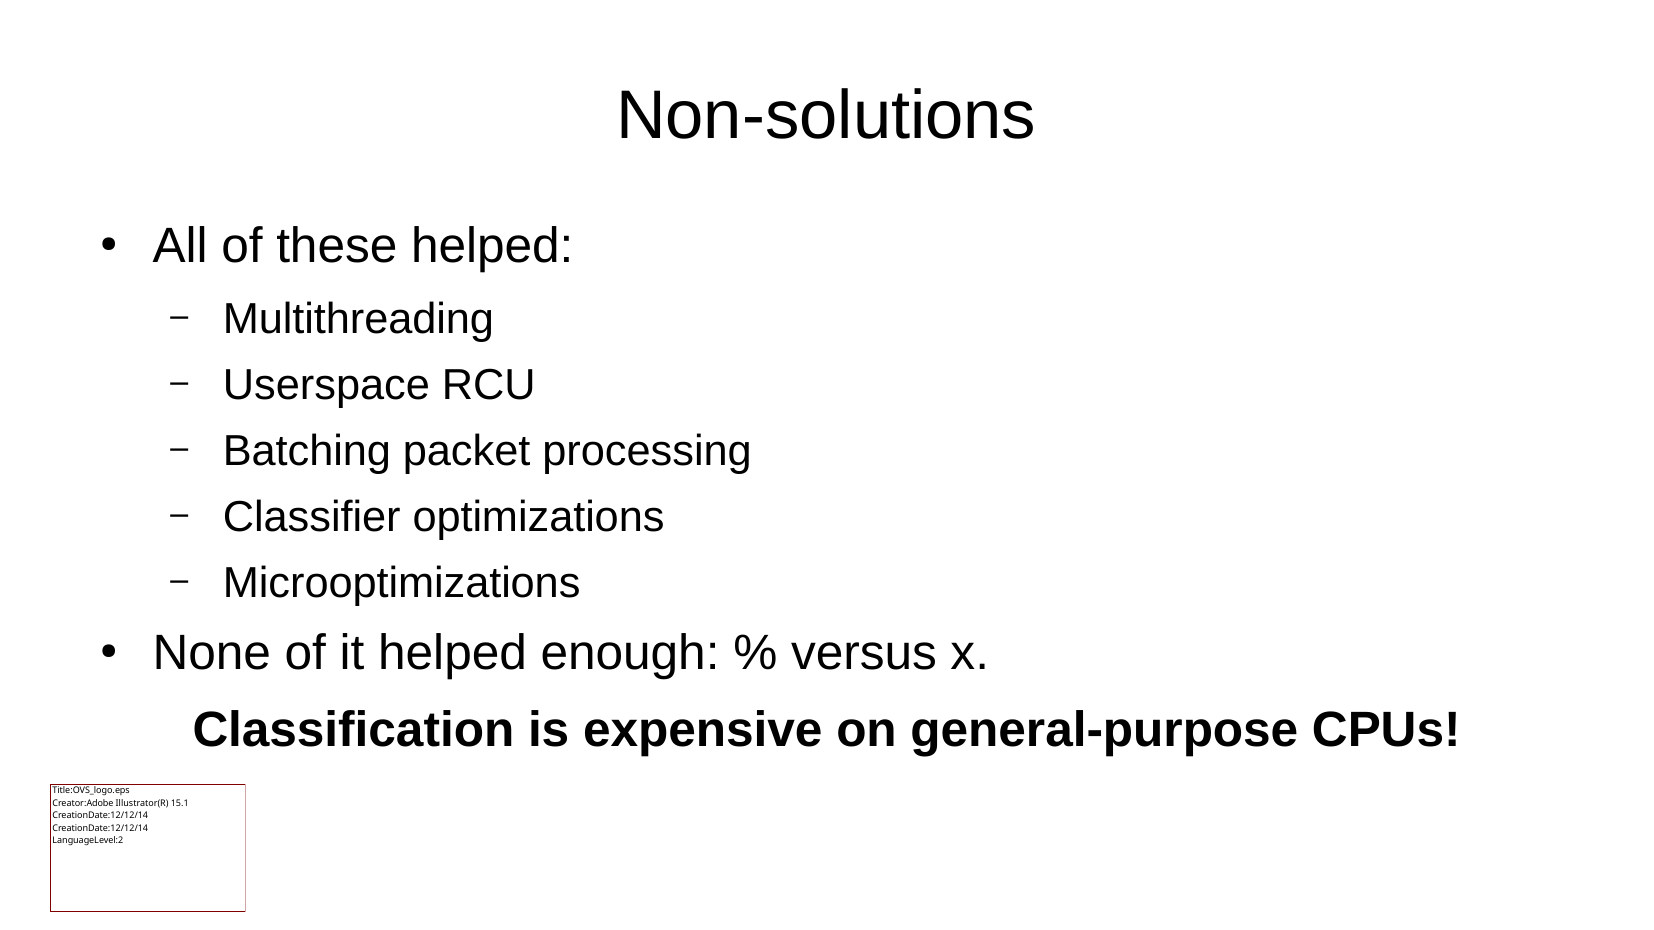

# Non-solutions
All of these helped:
Multithreading
Userspace RCU
Batching packet processing
Classifier optimizations
Microoptimizations
None of it helped enough: % versus x.
Classification is expensive on general-purpose CPUs!